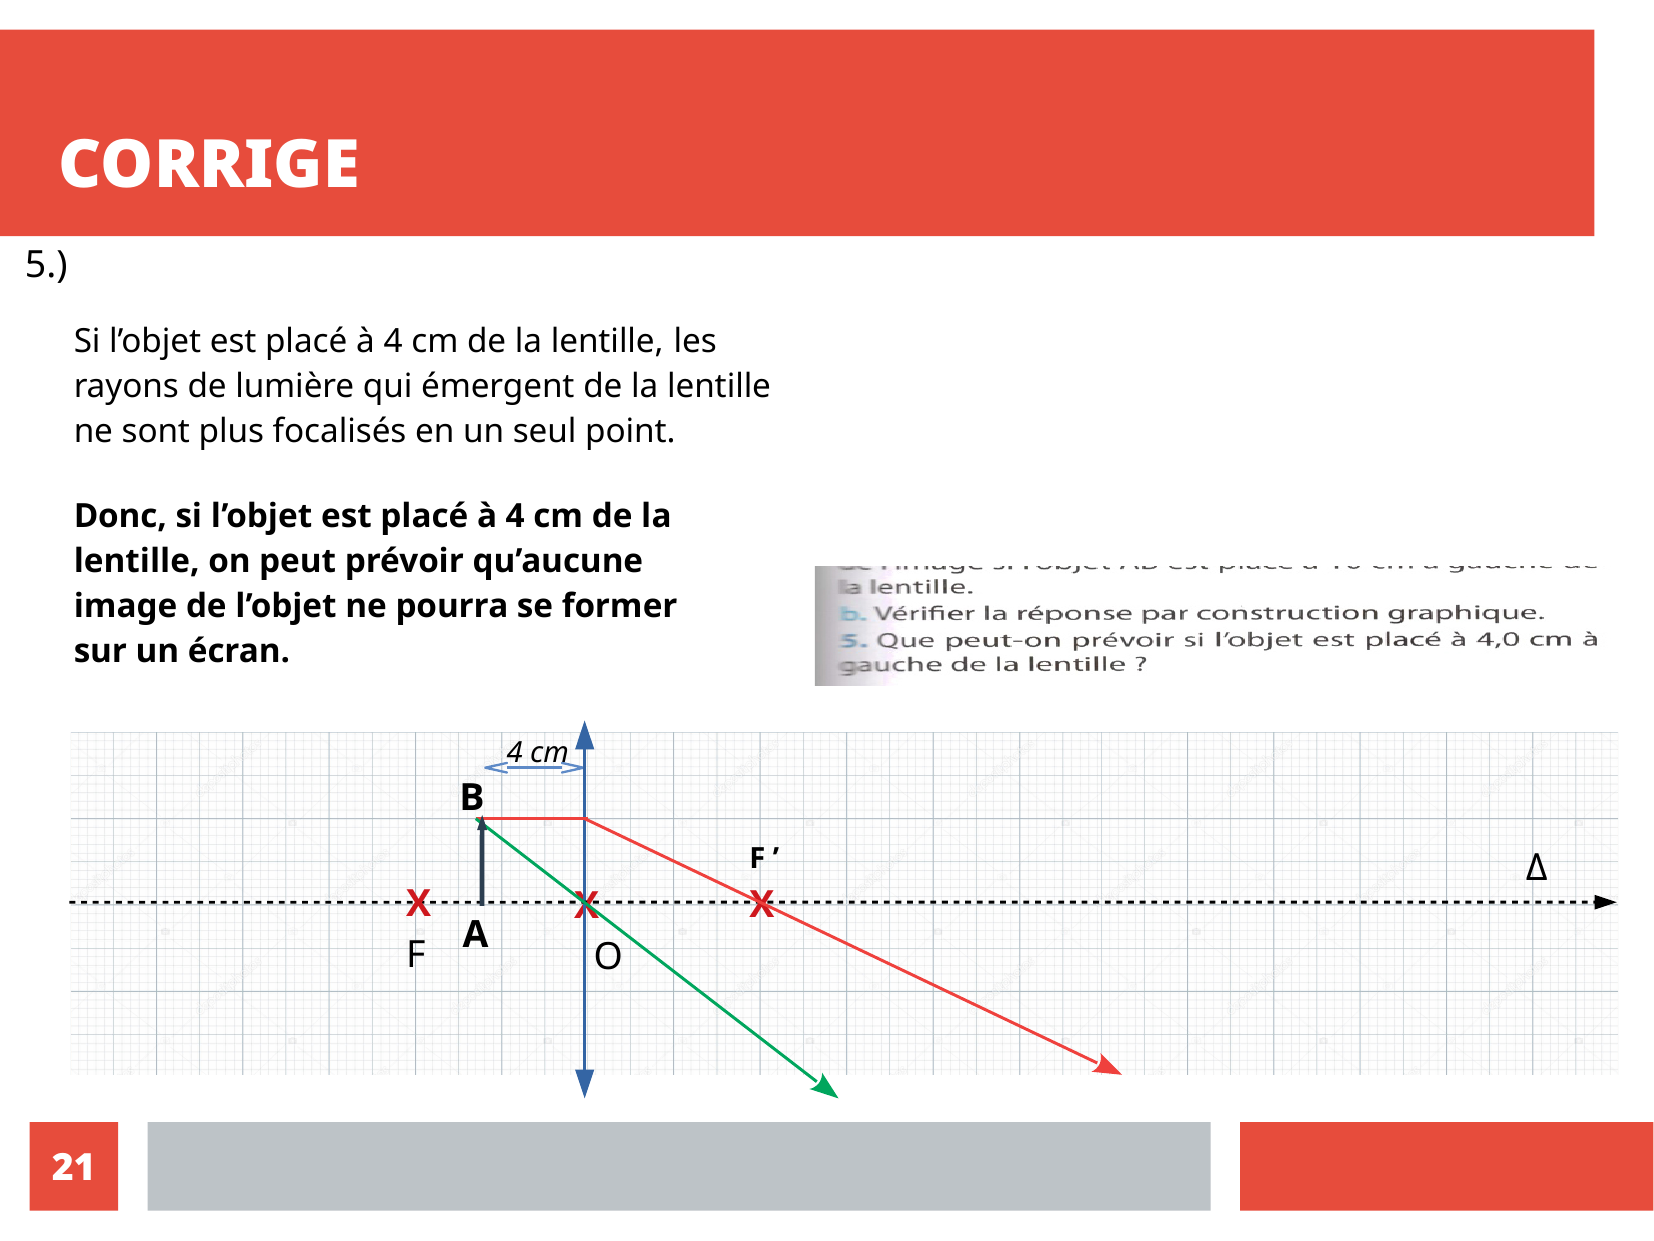

# CORRIGE
5.)
Si l’objet est placé à 4 cm de la lentille, les rayons de lumière qui émergent de la lentille ne sont plus focalisés en un seul point.
Donc, si l’objet est placé à 4 cm de la lentille, on peut prévoir qu’aucune image de l’objet ne pourra se former sur un écran.
4 cm
B
A
F ’
X
Δ
X
F
X
 O
21